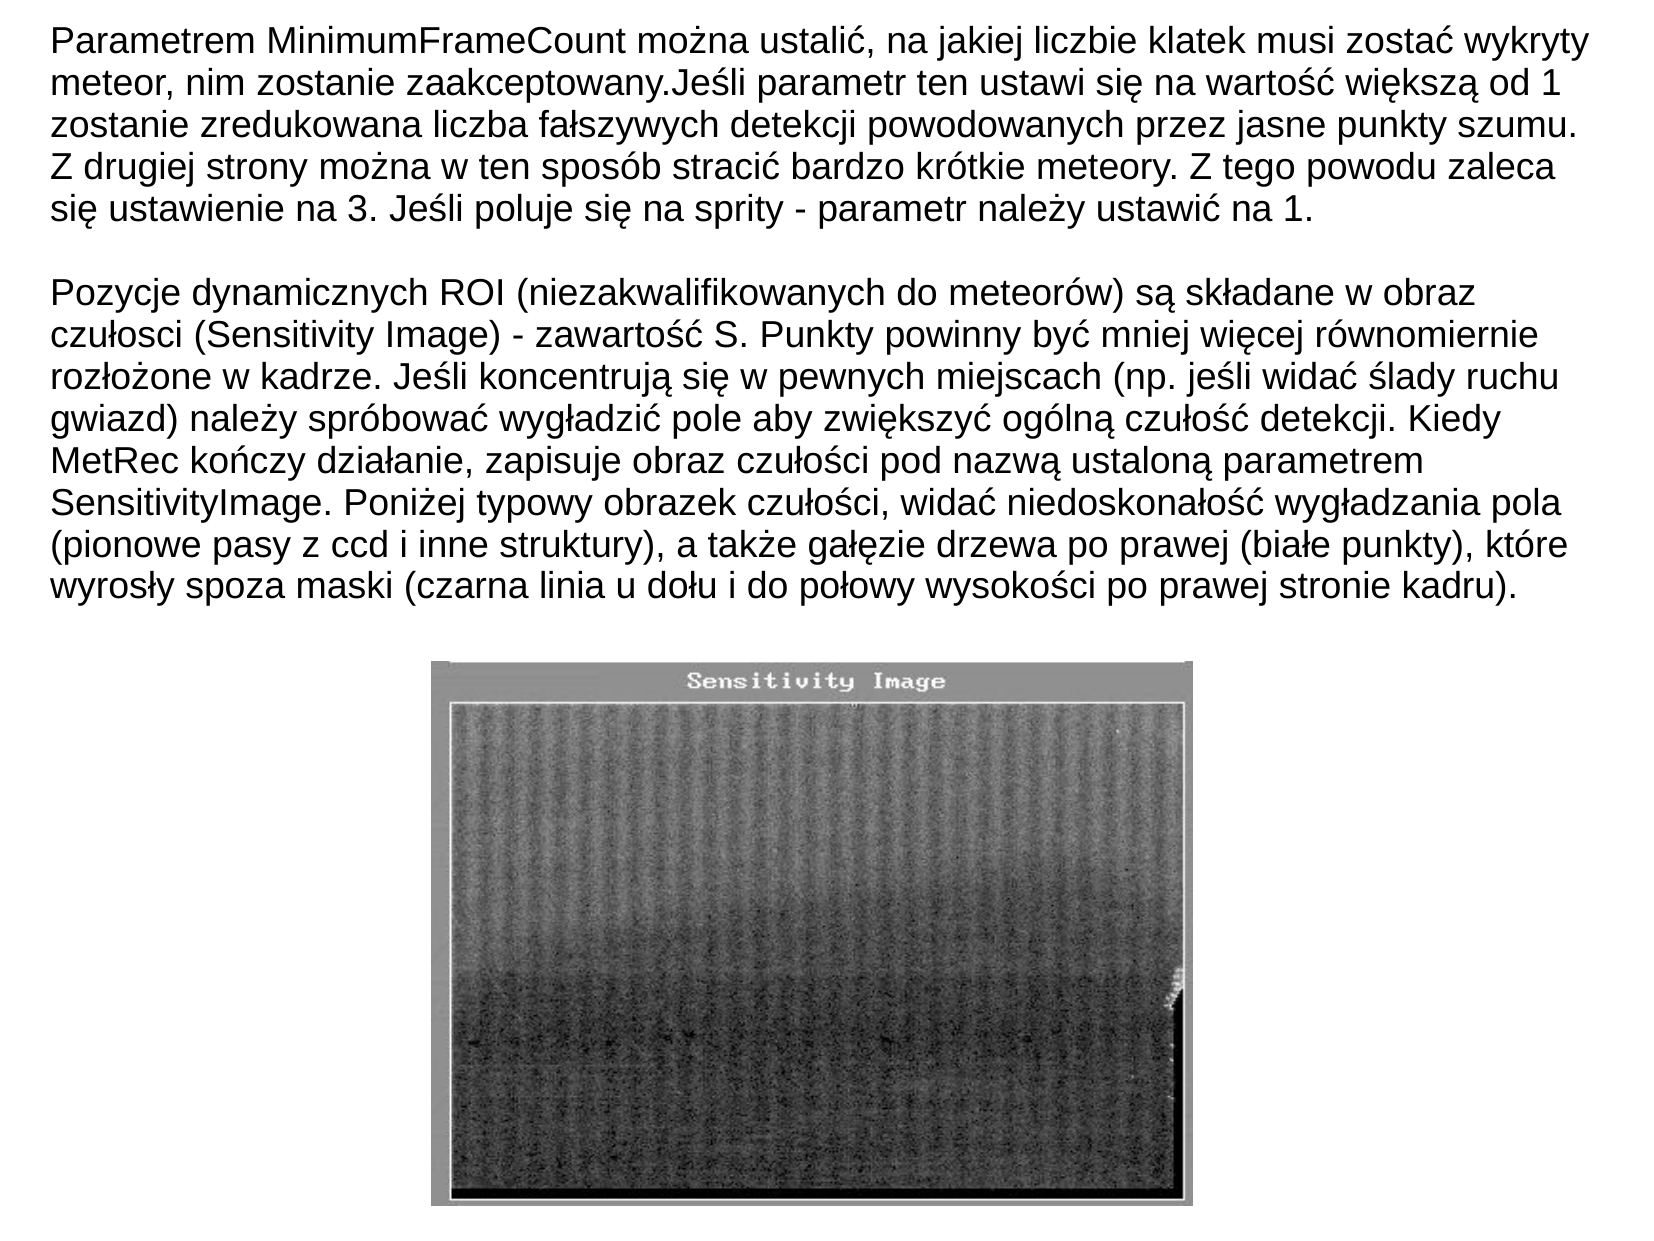

Parametrem MinimumFrameCount można ustalić, na jakiej liczbie klatek musi zostać wykryty meteor, nim zostanie zaakceptowany.Jeśli parametr ten ustawi się na wartość większą od 1 zostanie zredukowana liczba fałszywych detekcji powodowanych przez jasne punkty szumu. Z drugiej strony można w ten sposób stracić bardzo krótkie meteory. Z tego powodu zaleca się ustawienie na 3. Jeśli poluje się na sprity - parametr należy ustawić na 1.
Pozycje dynamicznych ROI (niezakwalifikowanych do meteorów) są składane w obraz czułosci (Sensitivity Image) - zawartość S. Punkty powinny być mniej więcej równomiernie rozłożone w kadrze. Jeśli koncentrują się w pewnych miejscach (np. jeśli widać ślady ruchu gwiazd) należy spróbować wygładzić pole aby zwiększyć ogólną czułość detekcji. Kiedy MetRec kończy działanie, zapisuje obraz czułości pod nazwą ustaloną parametrem SensitivityImage. Poniżej typowy obrazek czułości, widać niedoskonałość wygładzania pola (pionowe pasy z ccd i inne struktury), a także gałęzie drzewa po prawej (białe punkty), które wyrosły spoza maski (czarna linia u dołu i do połowy wysokości po prawej stronie kadru).